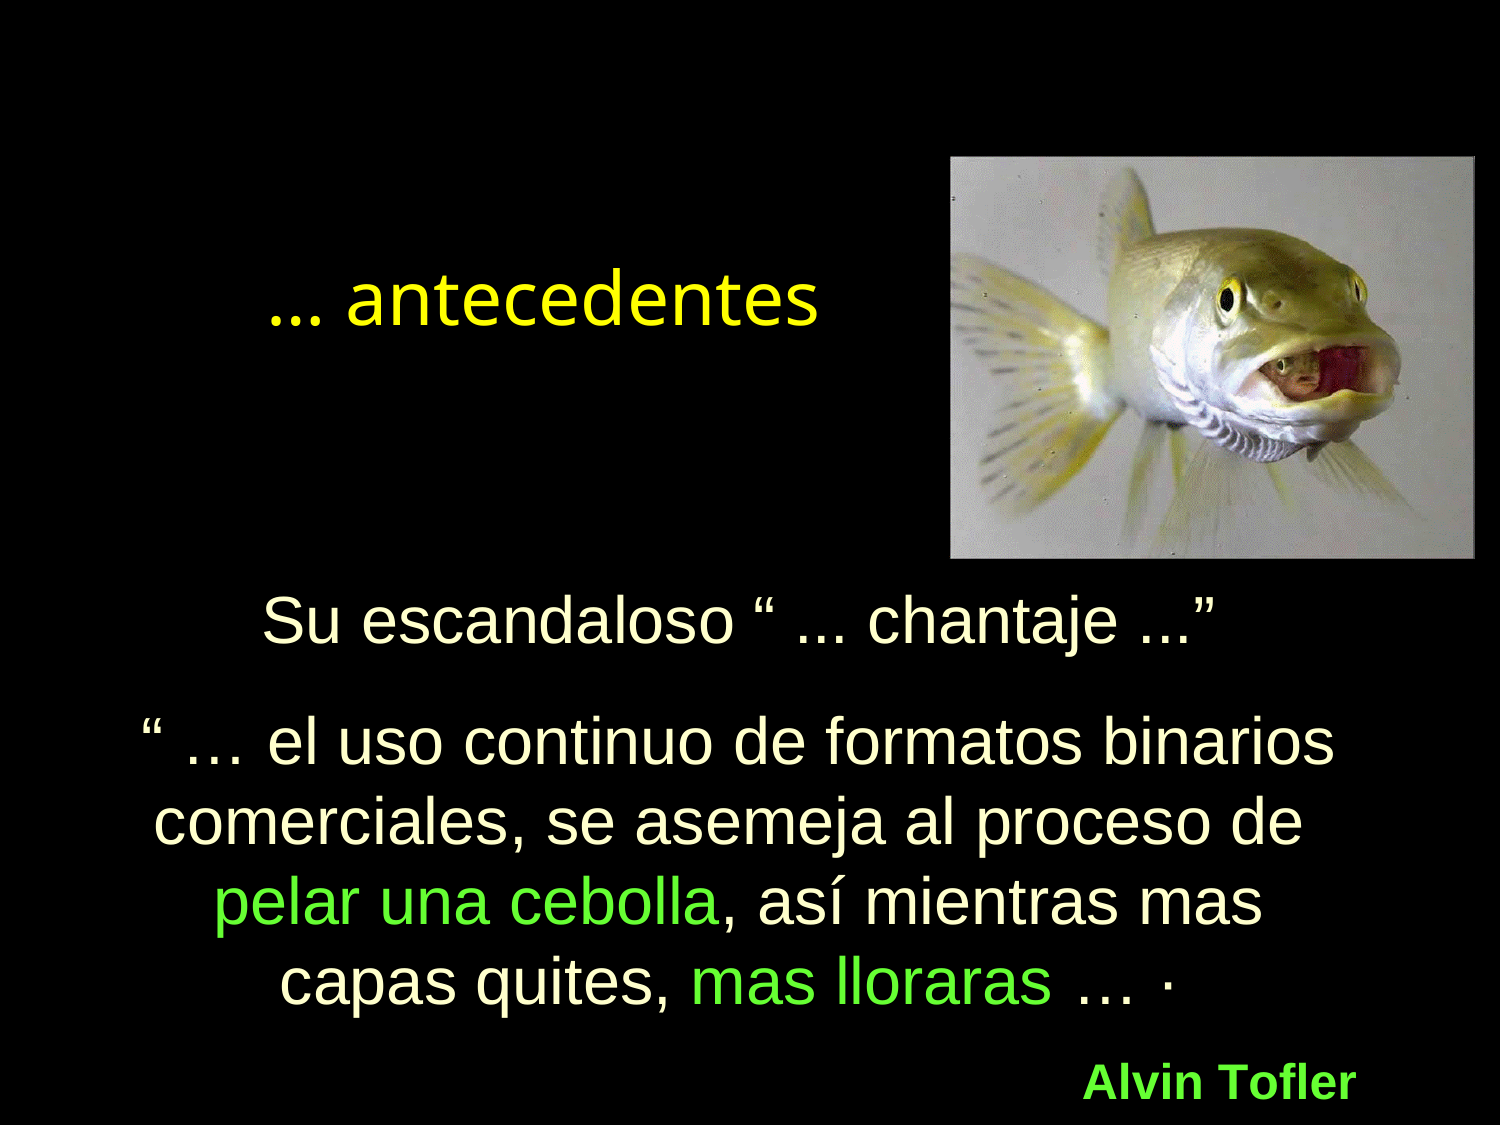

# … antecedentes
Su escandaloso “ ... chantaje ...”
“ … el uso continuo de formatos binarios comerciales, se asemeja al proceso de pelar una cebolla, así mientras mas capas quites, mas lloraras … ·
Alvin Tofler